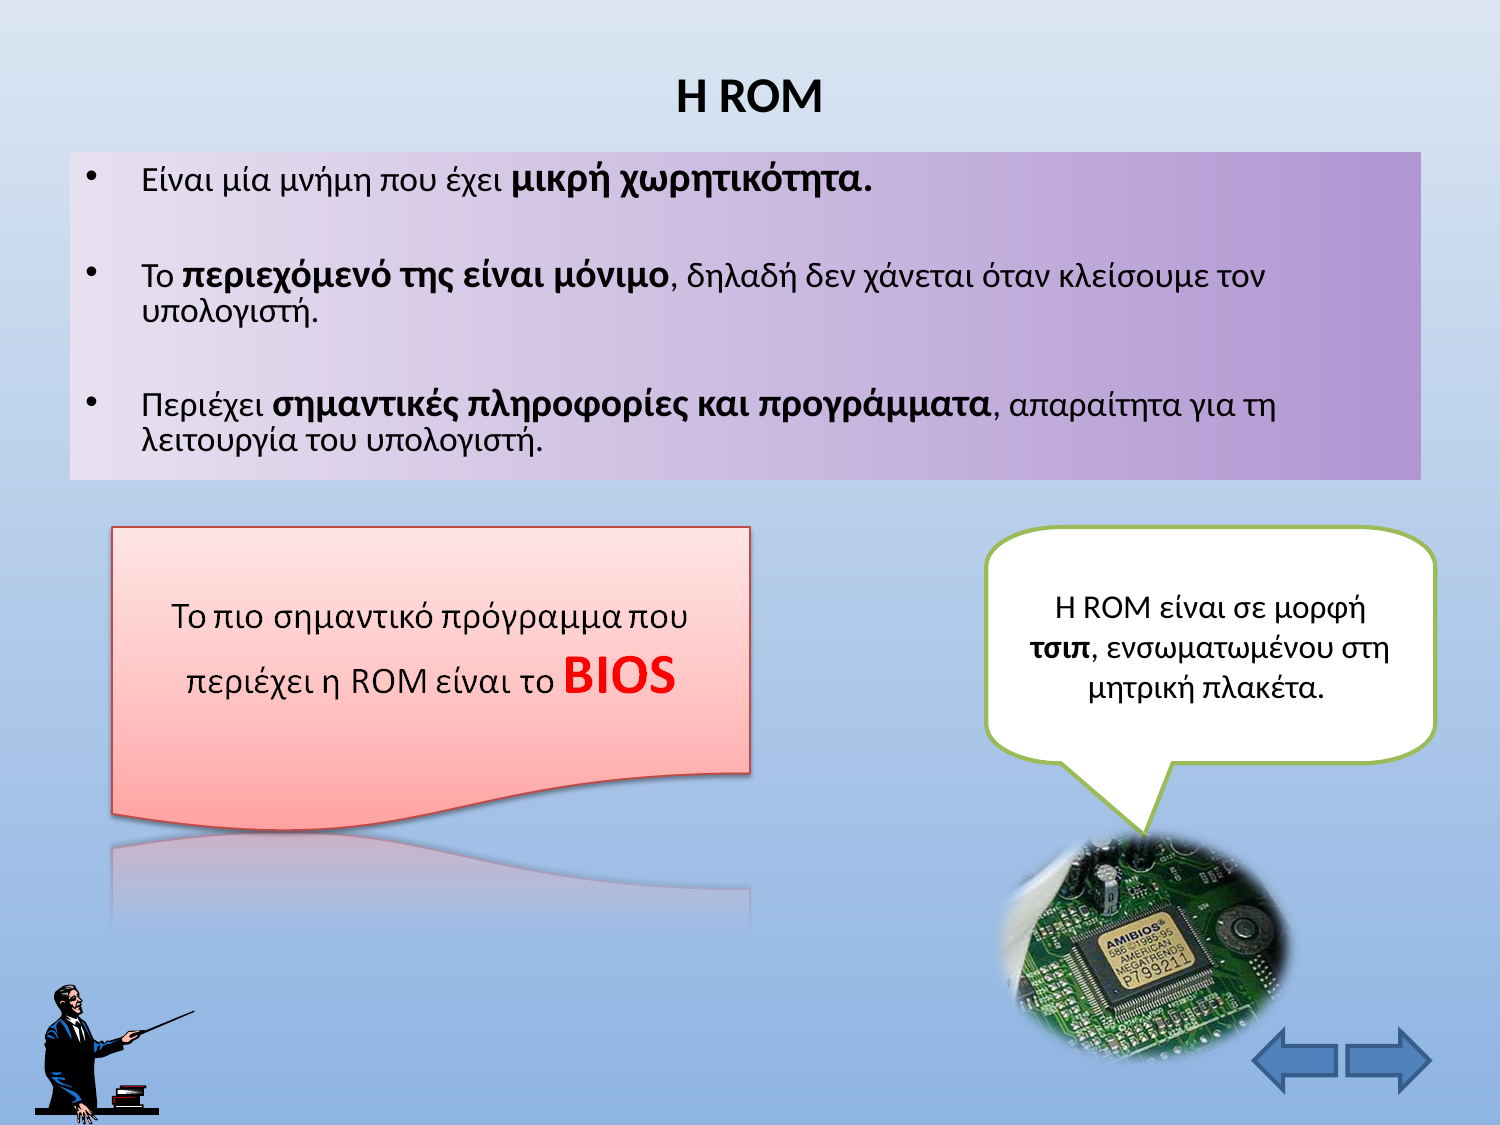

# Η ROM
Είναι μία μνήμη που έχει μικρή χωρητικότητα.
Το περιεχόμενό της είναι μόνιμο, δηλαδή δεν χάνεται όταν κλείσουμε τον υπολογιστή.
Περιέχει σημαντικές πληροφορίες και προγράμματα, απαραίτητα για τη λειτουργία του υπολογιστή.
Η RΟM είναι σε μορφή τσιπ, ενσωματωμένου στη μητρική πλακέτα.